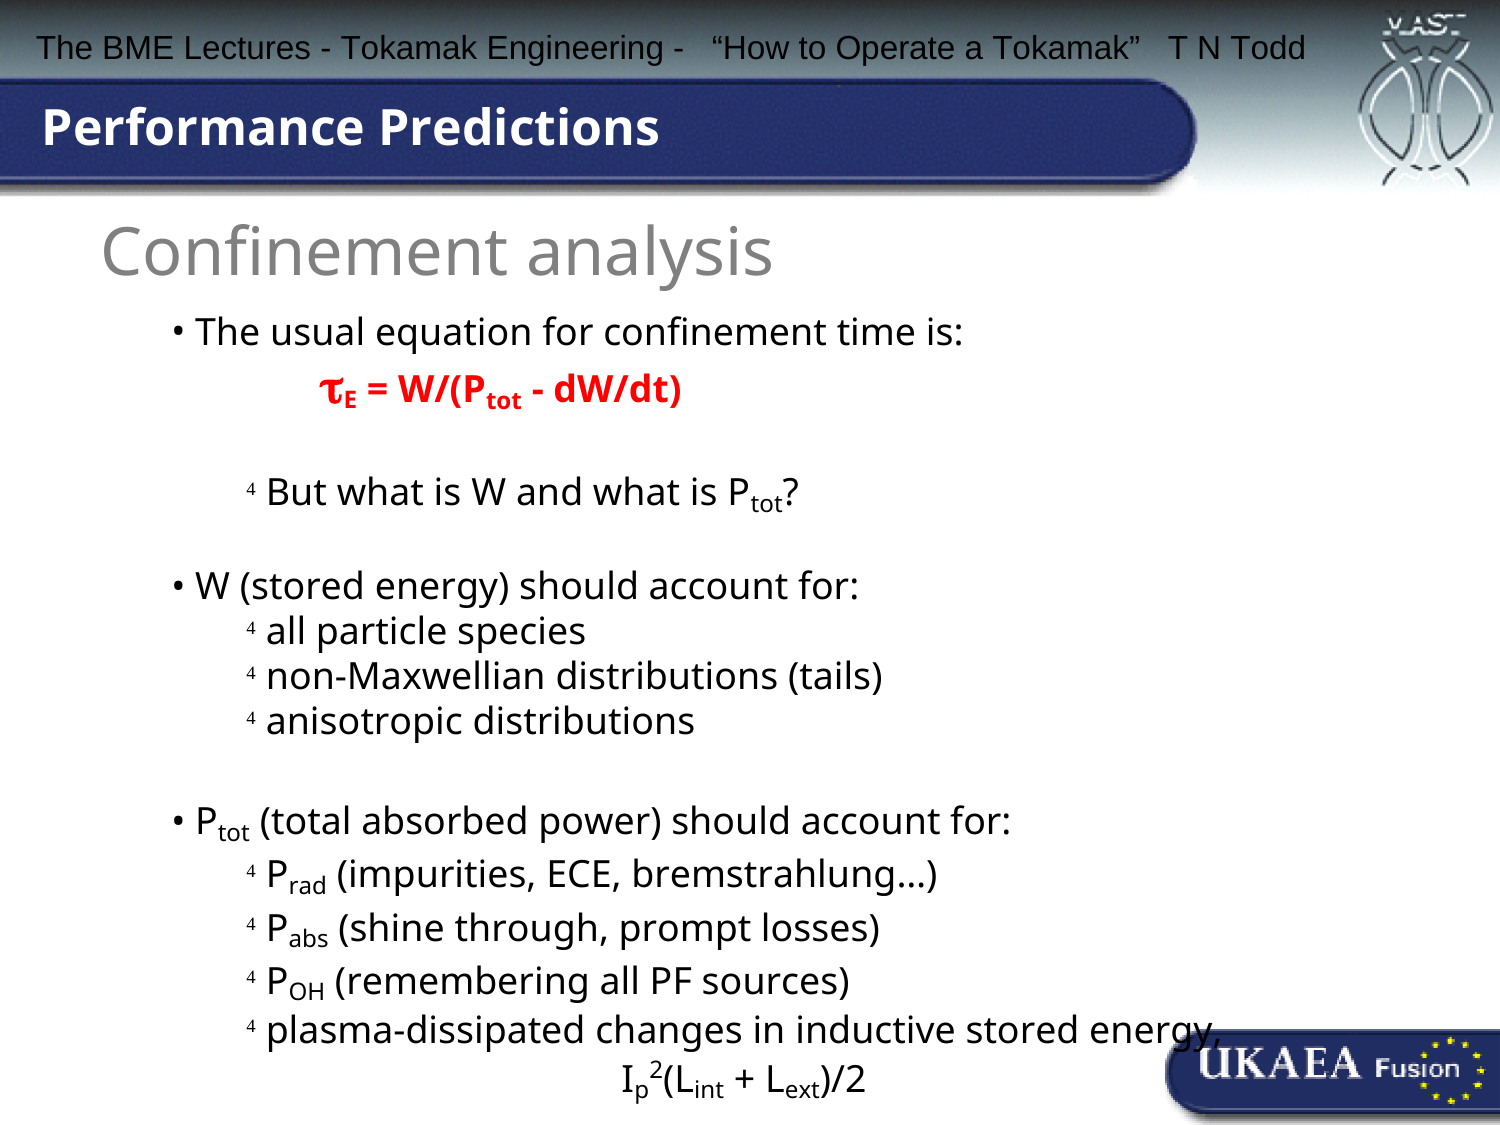

Performance Predictions
The BME Lectures - Tokamak Engineering - “How to Operate a Tokamak” T N Todd
Confinement analysis
 The usual equation for confinement time is:			E = W/(Ptot - dW/dt)
 But what is	W and what is Ptot?
 W (stored energy) should account for:
 all particle species
 non-Maxwellian distributions (tails)
 anisotropic distributions
 Ptot (total absorbed power) should account for:
 Prad (impurities, ECE, bremstrahlung…)
 Pabs (shine through, prompt losses)
 POH (remembering all PF sources)
 plasma-dissipated changes in inductive stored energy,	 		Ip2(Lint + Lext)/2